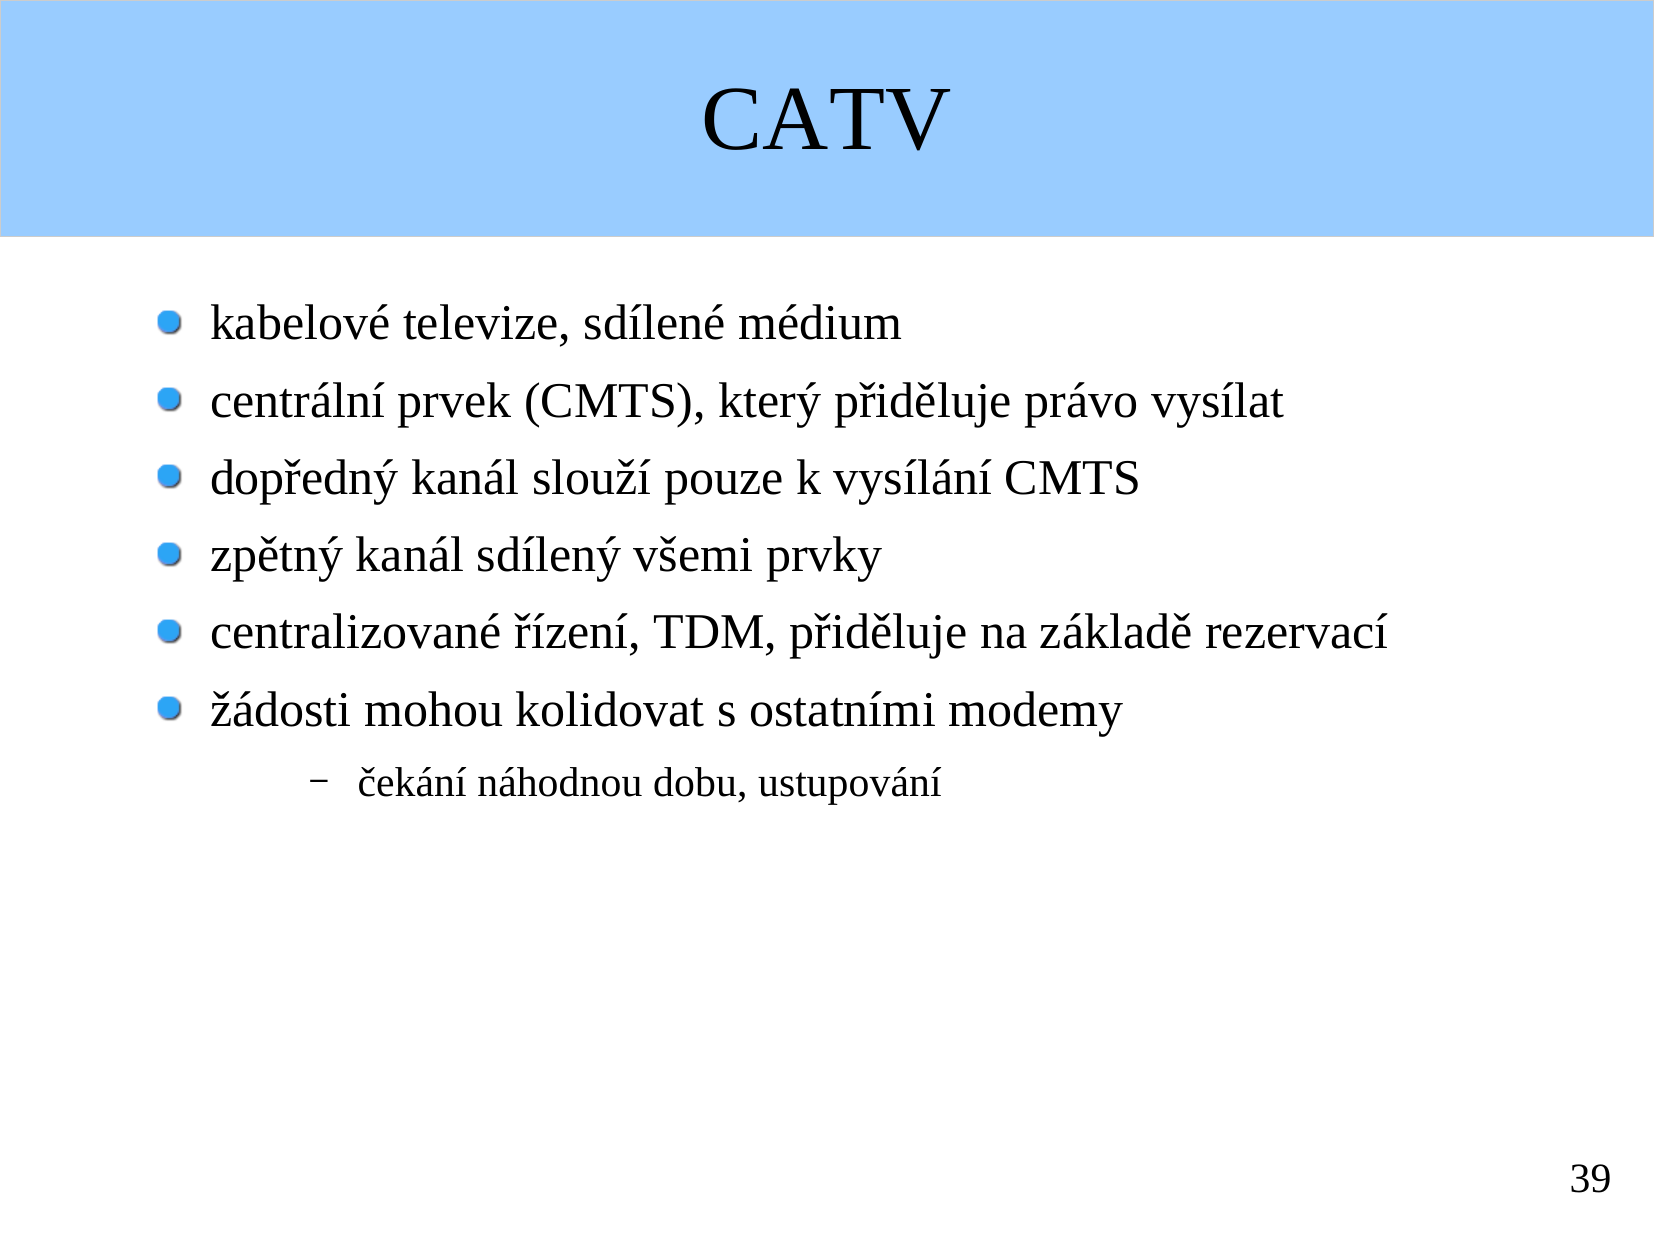

# CATV
kabelové televize, sdílené médium
centrální prvek (CMTS), který přiděluje právo vysílat
dopředný kanál slouží pouze k vysílání CMTS
zpětný kanál sdílený všemi prvky
centralizované řízení, TDM, přiděluje na základě rezervací
žádosti mohou kolidovat s ostatními modemy
čekání náhodnou dobu, ustupování